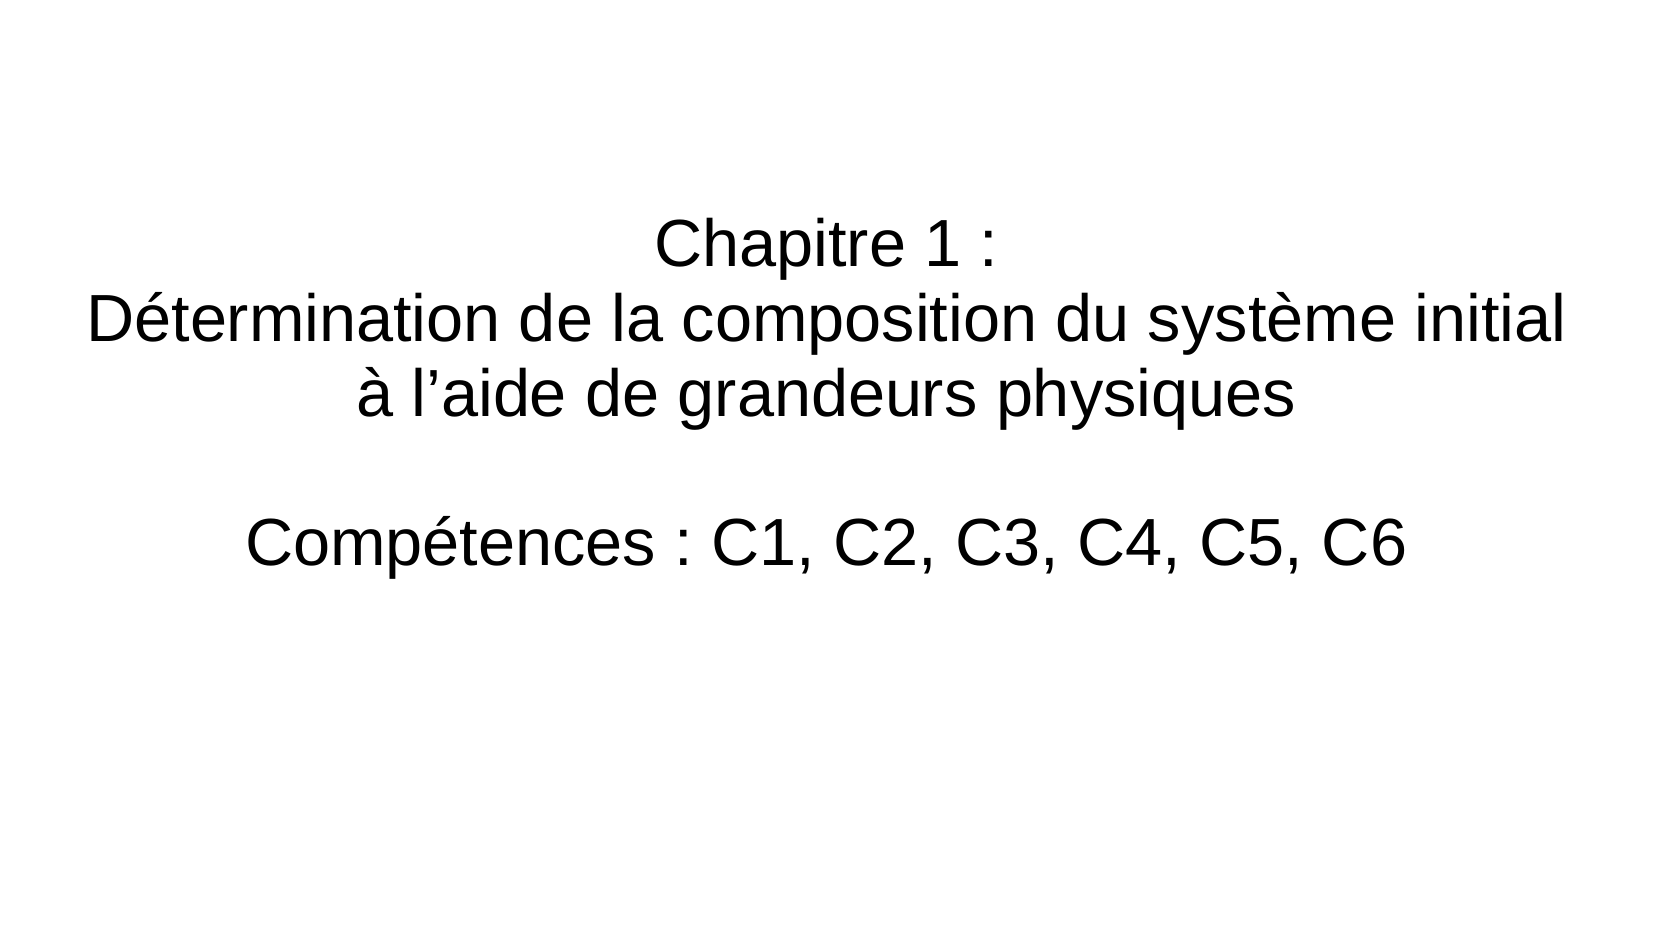

# Chapitre 1 :
Détermination de la composition du système initial à l’aide de grandeurs physiques
Compétences : C1, C2, C3, C4, C5, C6